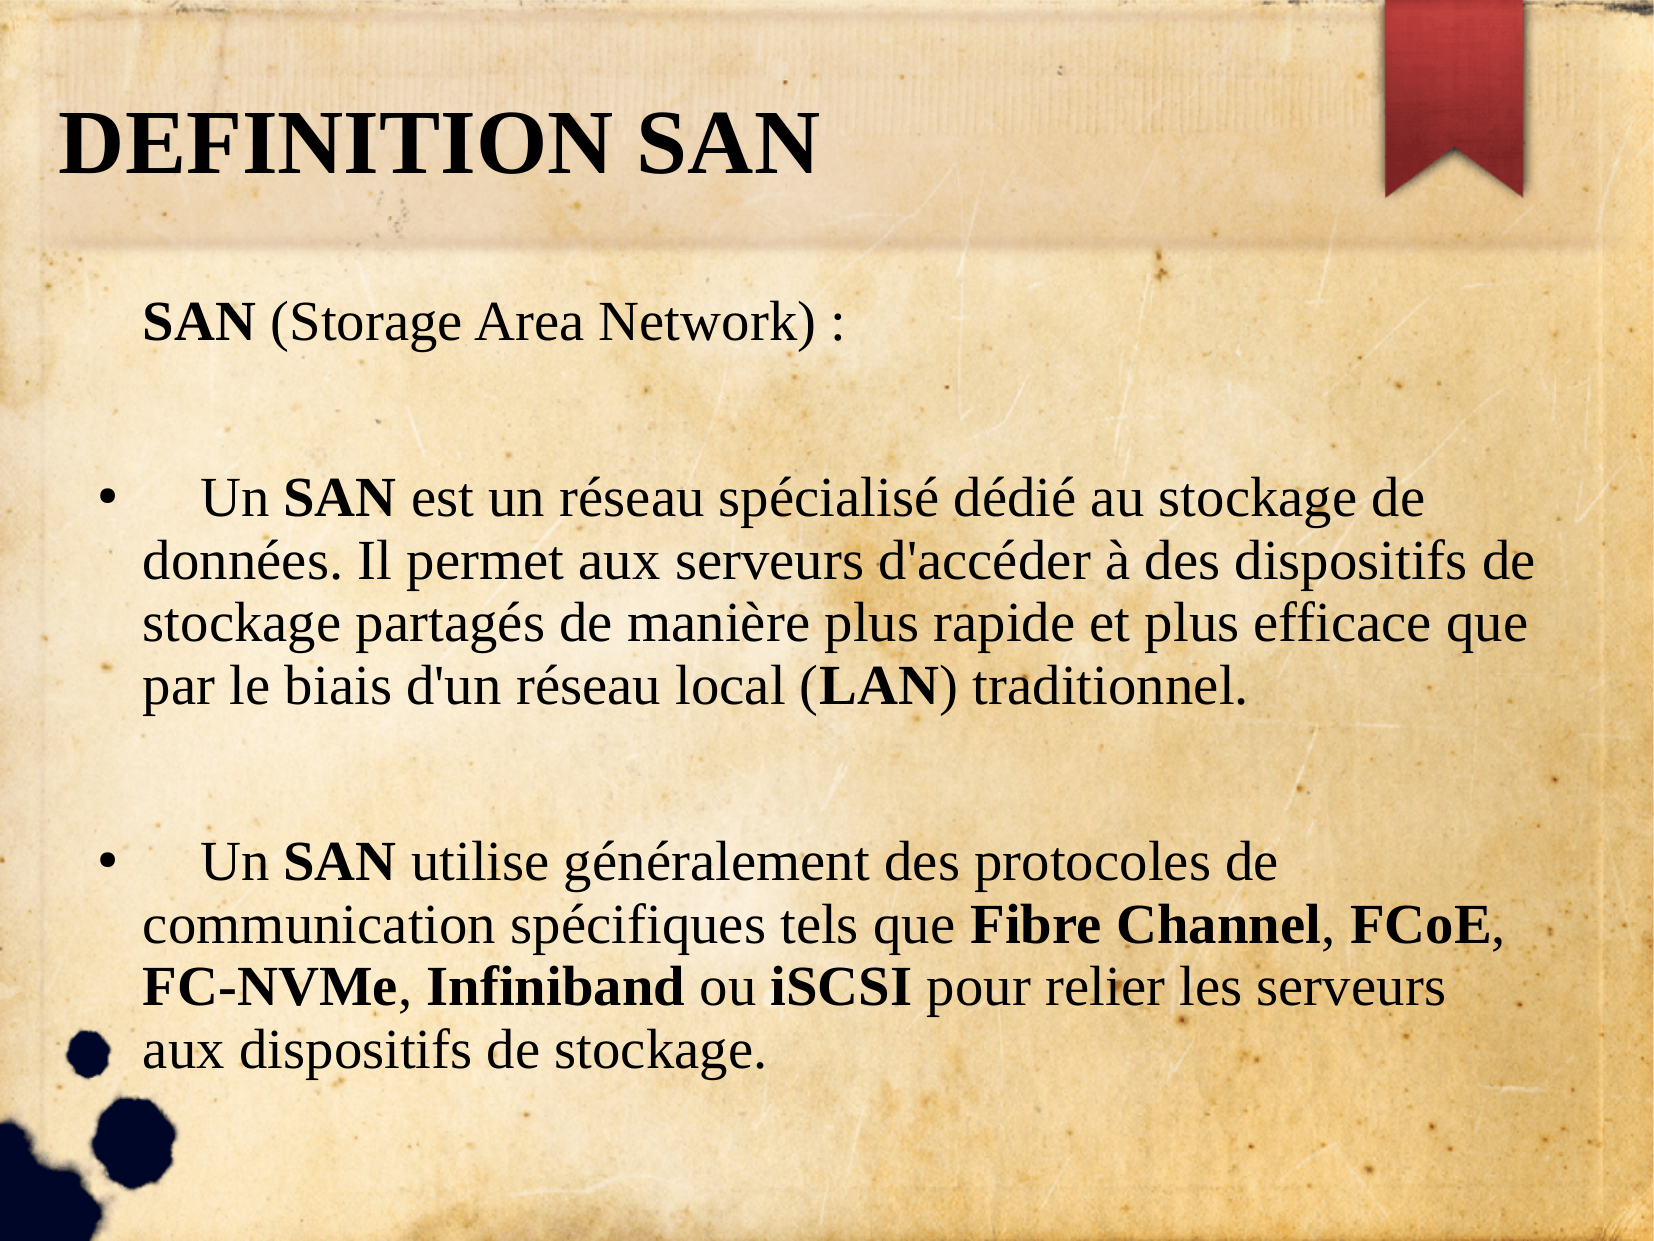

# DEFINITION SAN
SAN (Storage Area Network) :
 Un SAN est un réseau spécialisé dédié au stockage de données. Il permet aux serveurs d'accéder à des dispositifs de stockage partagés de manière plus rapide et plus efficace que par le biais d'un réseau local (LAN) traditionnel.
 Un SAN utilise généralement des protocoles de communication spécifiques tels que Fibre Channel, FCoE, FC-NVMe, Infiniband ou iSCSI pour relier les serveurs aux dispositifs de stockage.